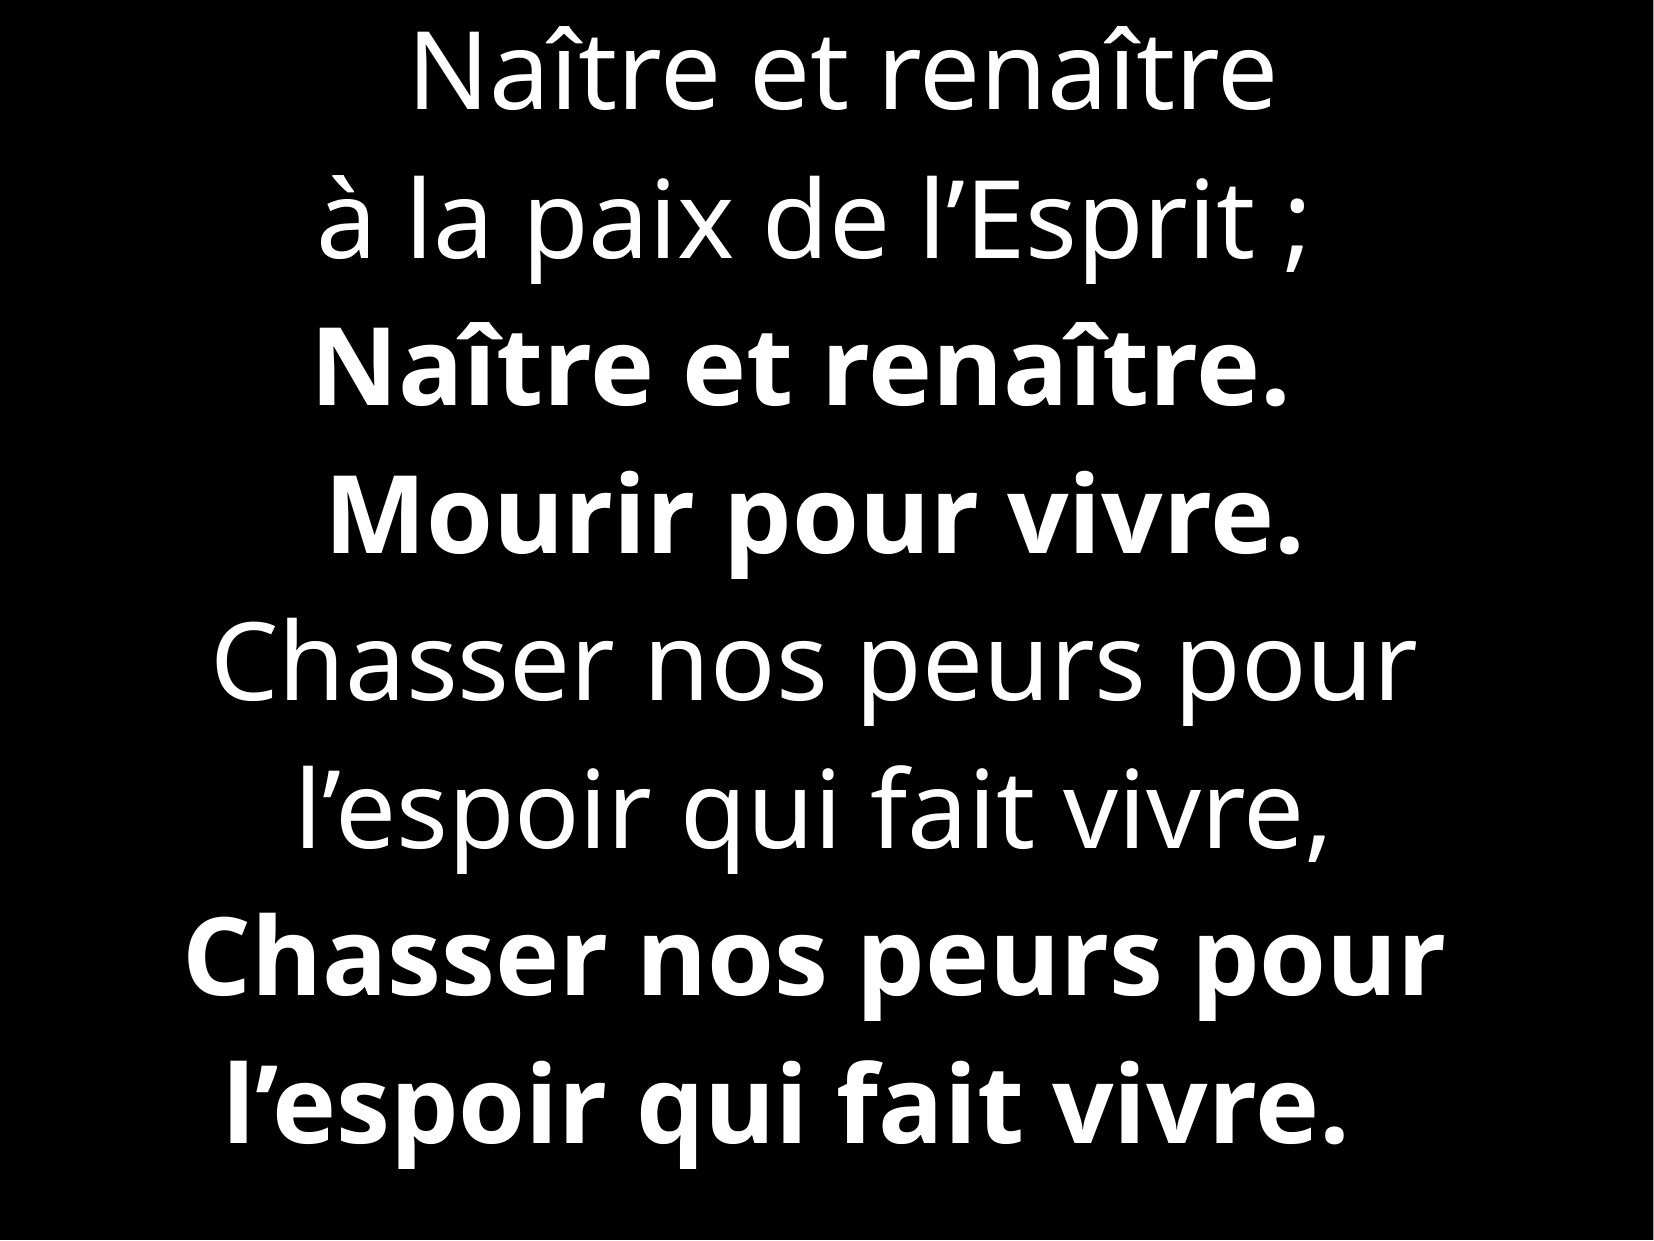

# Naître et renaître
à la paix de l’Esprit ;
Naître et renaître.
Mourir pour vivre.
Chasser nos peurs pour l’espoir qui fait vivre,
Chasser nos peurs pour l’espoir qui fait vivre.